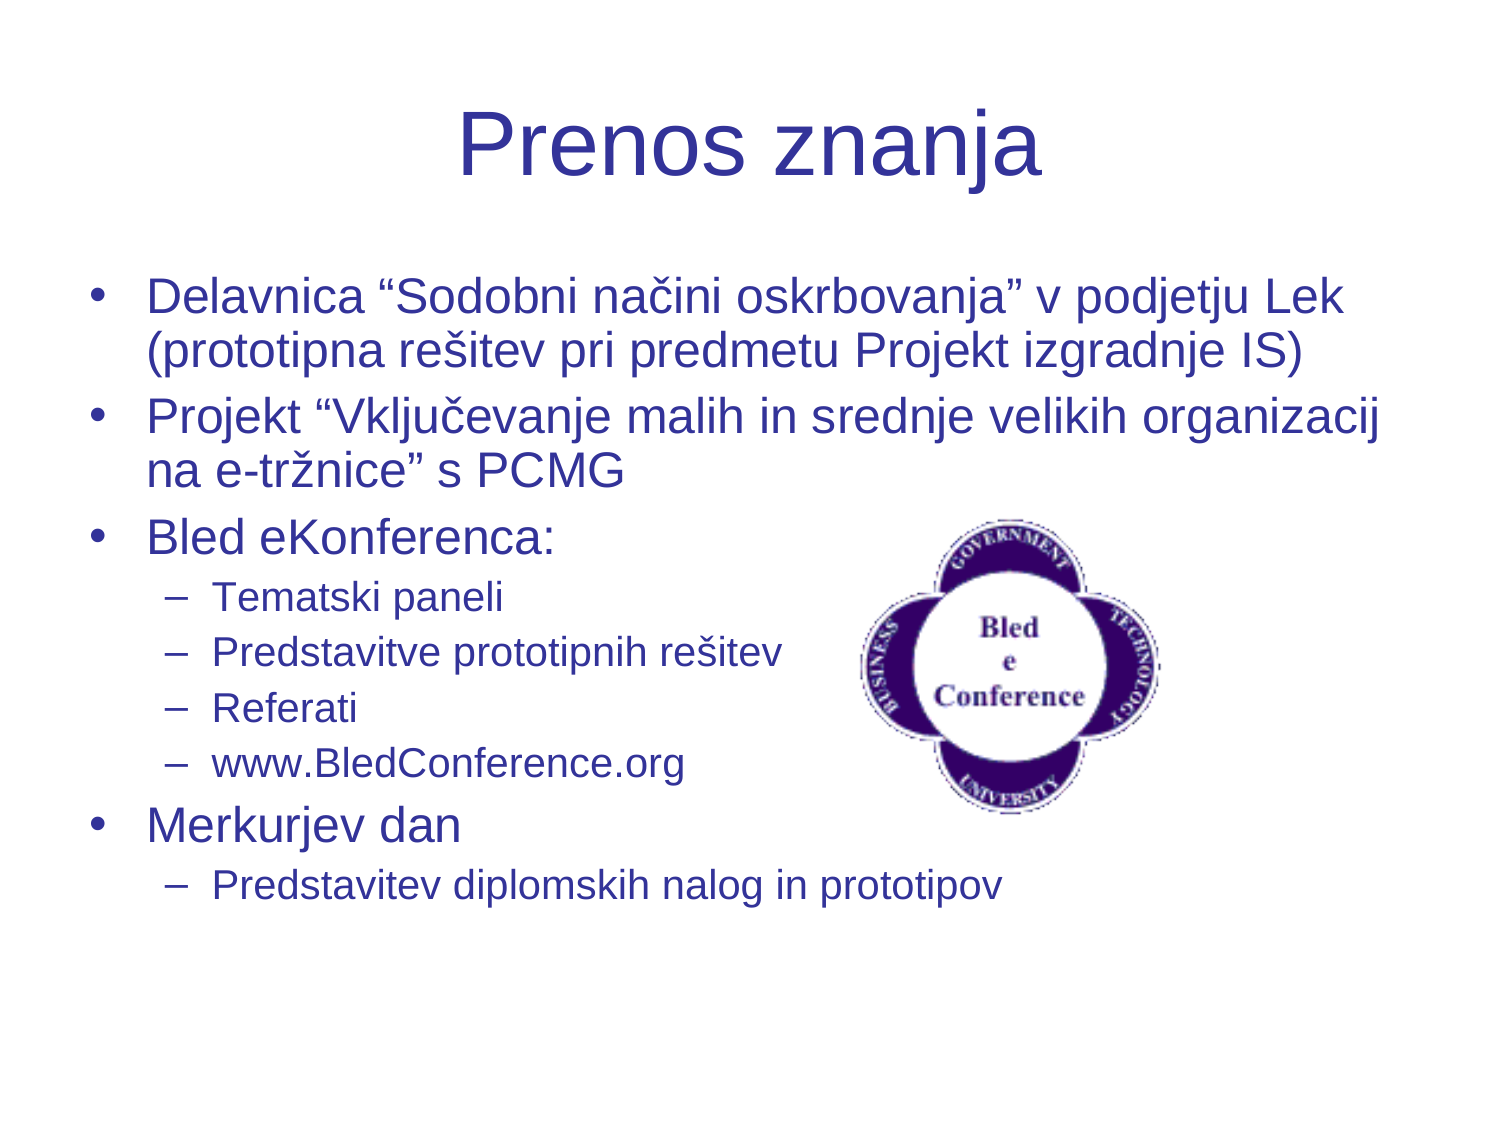

# Prenos znanja
Delavnica “Sodobni načini oskrbovanja” v podjetju Lek (prototipna rešitev pri predmetu Projekt izgradnje IS)
Projekt “Vključevanje malih in srednje velikih organizacij na e-tržnice” s PCMG
Bled eKonferenca:
Tematski paneli
Predstavitve prototipnih rešitev
Referati
www.BledConference.org
Merkurjev dan
Predstavitev diplomskih nalog in prototipov